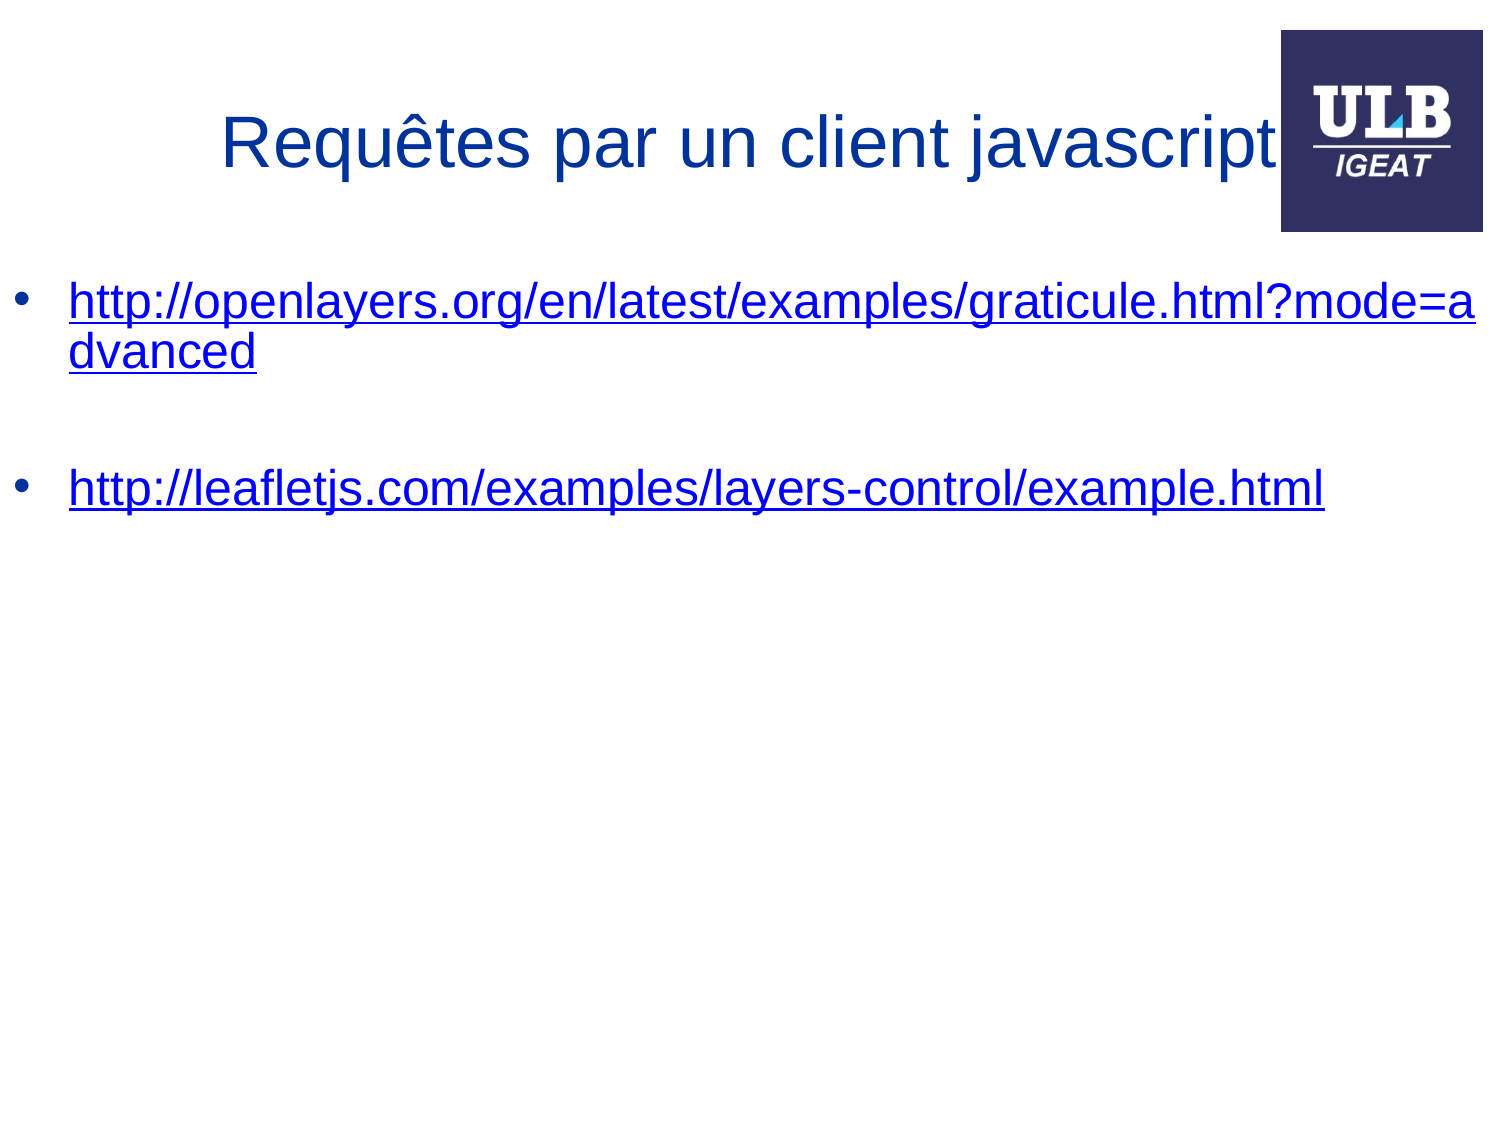

Requêtes par un client javascript
http://openlayers.org/en/latest/examples/graticule.html?mode=advanced
http://leafletjs.com/examples/layers-control/example.html